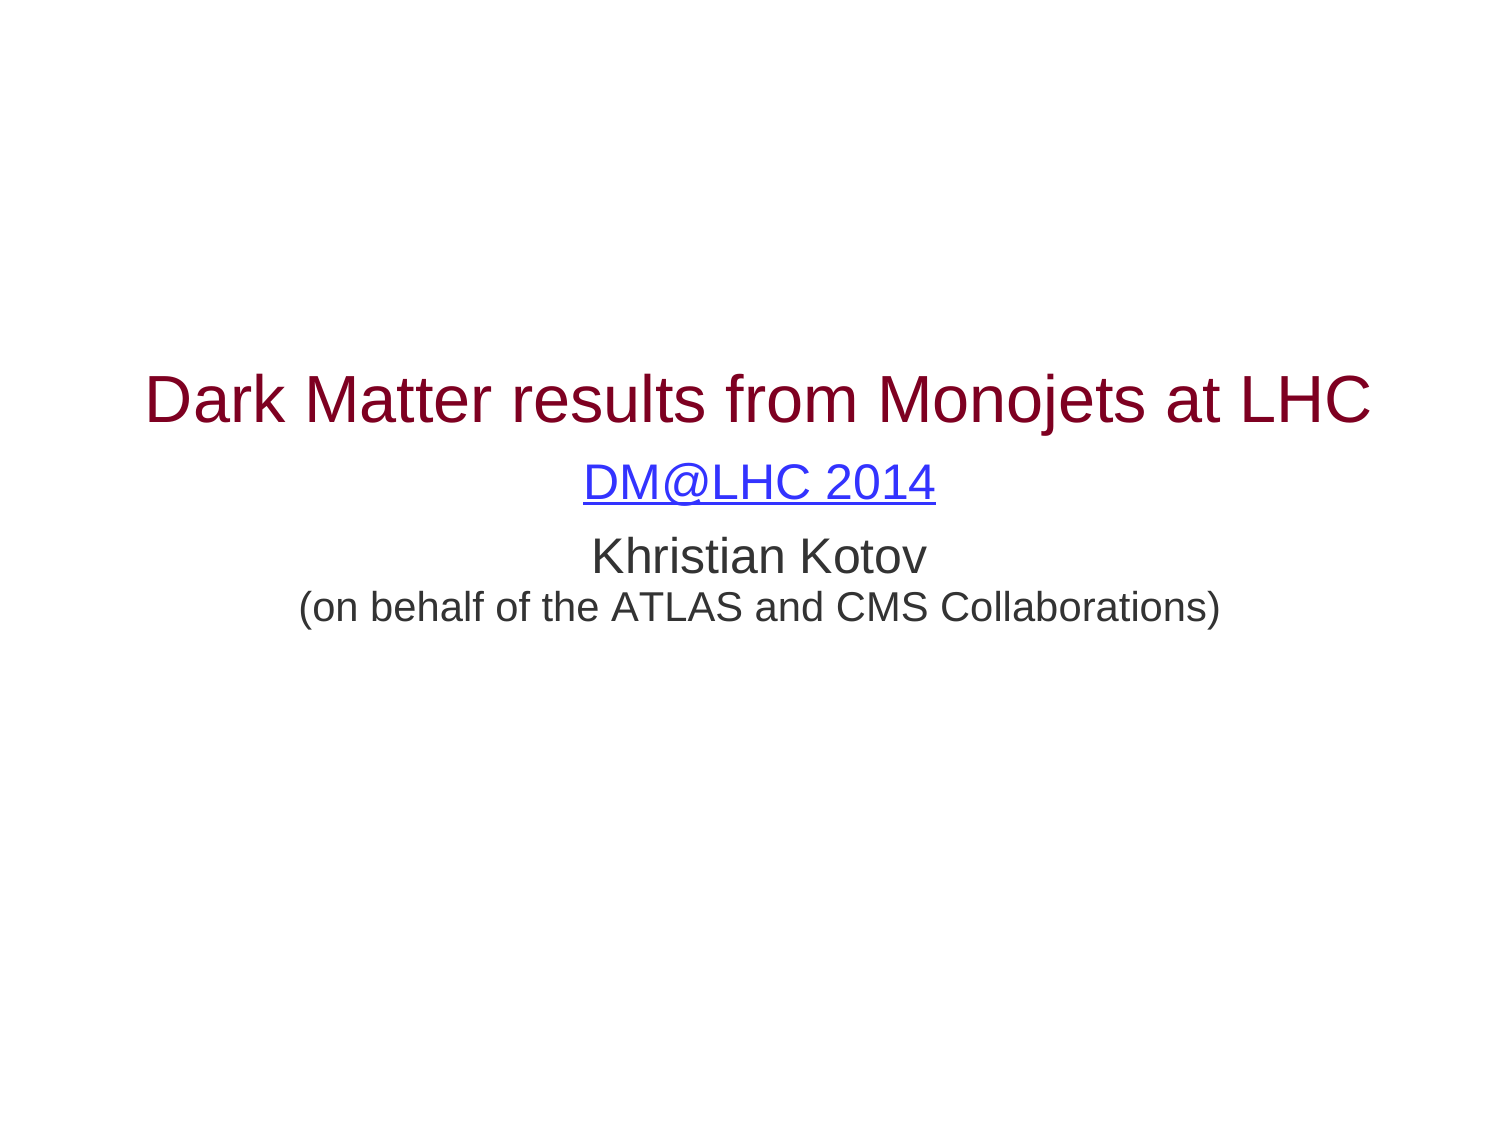

Dark Matter results from Monojets at LHC
DM@LHC 2014
Khristian Kotov
(on behalf of the ATLAS and CMS Collaborations)